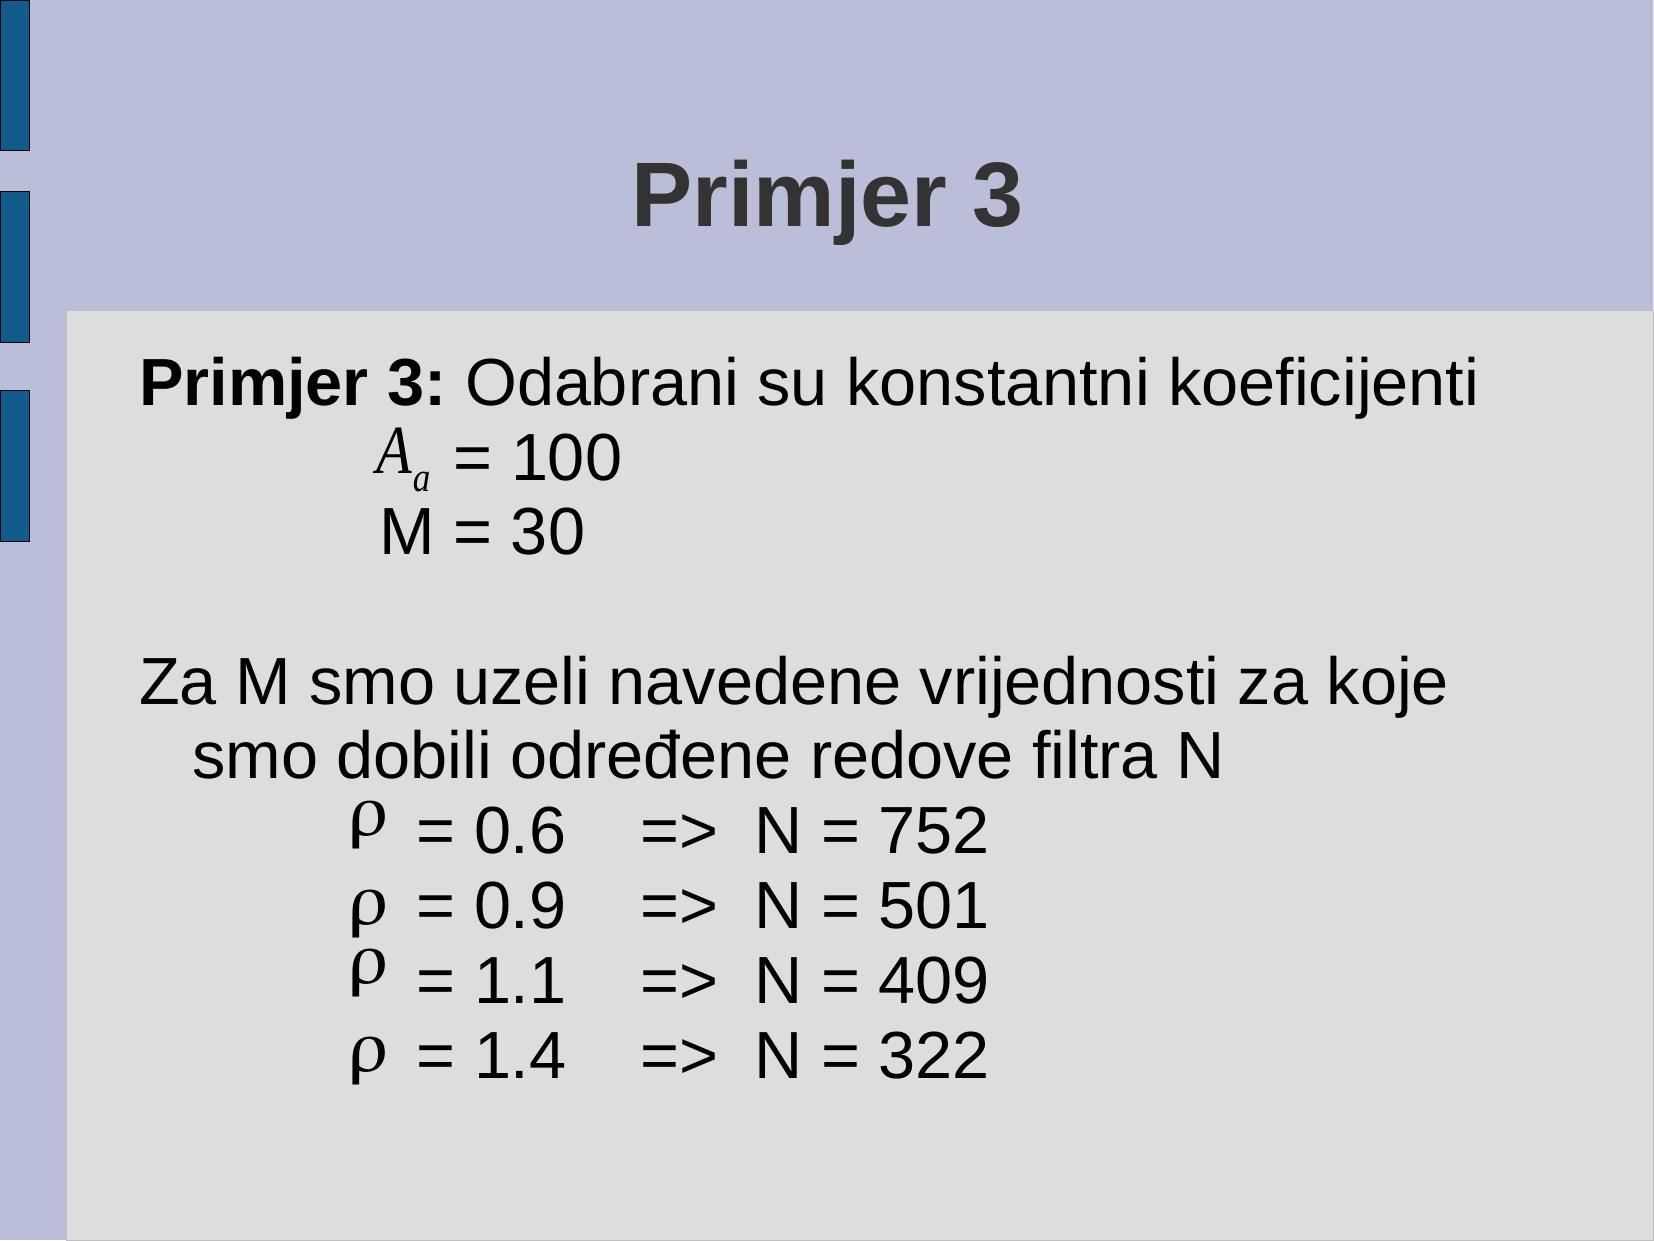

# Primjer 3
Primjer 3: Odabrani su konstantni koeficijenti
 = 100
 M = 30
Za M smo uzeli navedene vrijednosti za koje smo dobili određene redove filtra N
 = 0.6 => N = 752
 = 0.9 => N = 501
 = 1.1 => N = 409
 = 1.4 => N = 322